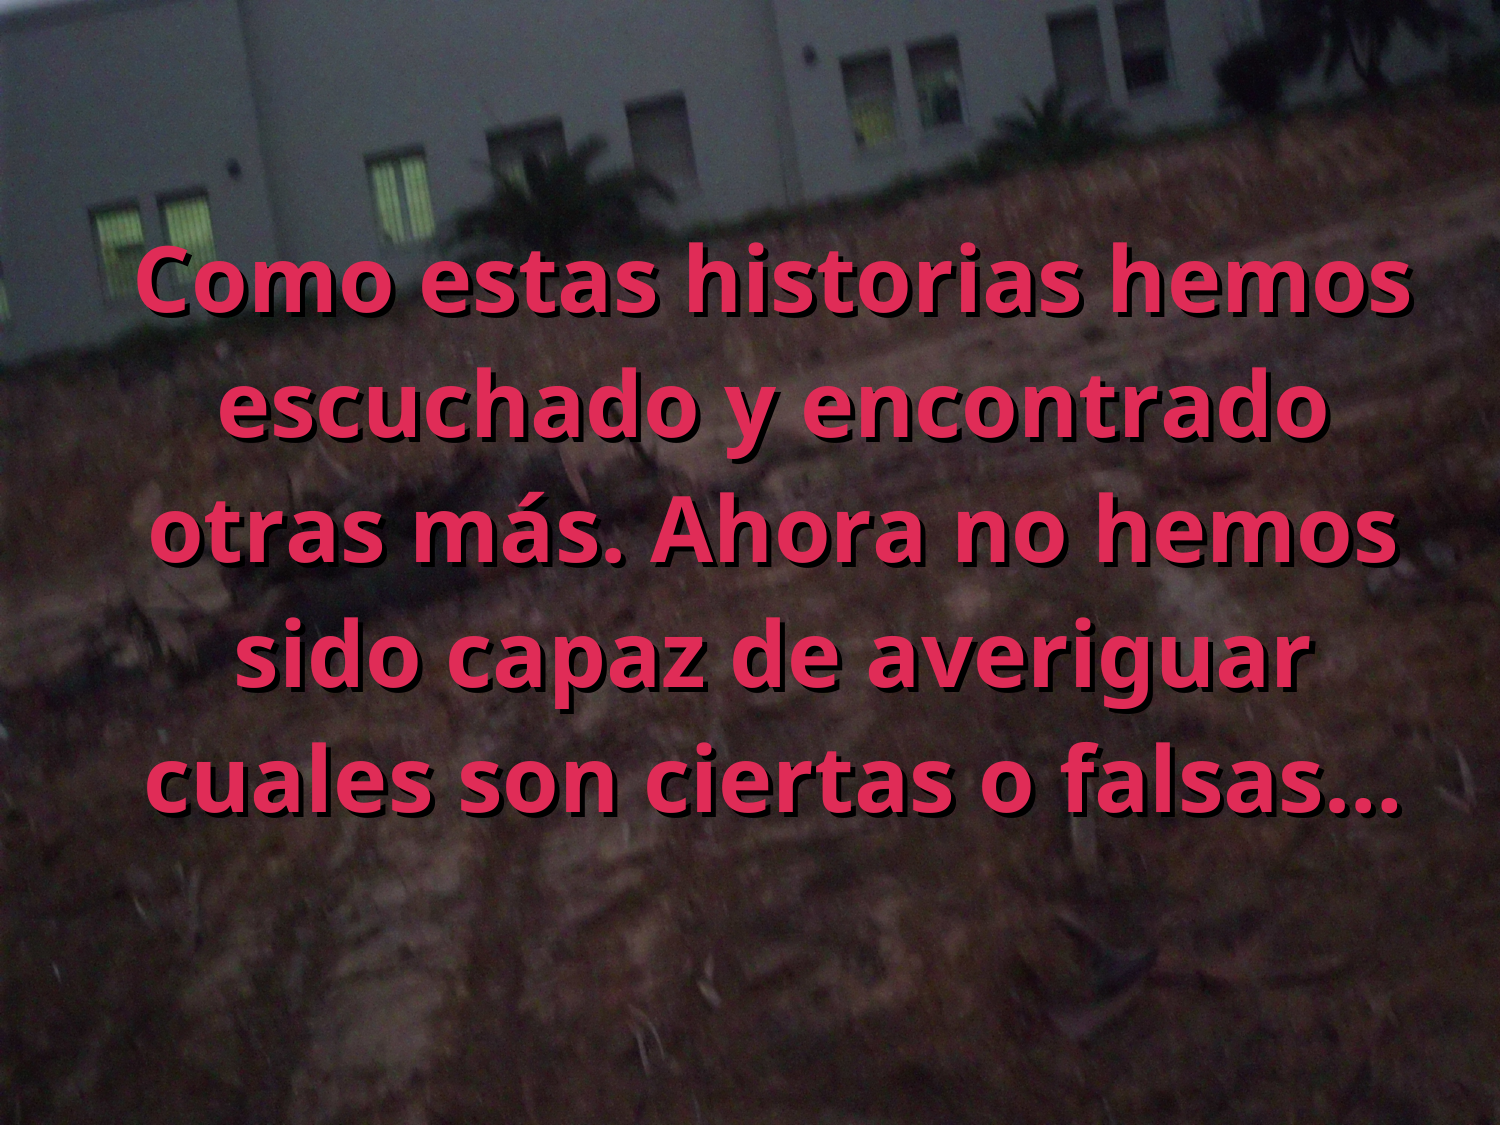

# Como estas historias hemos escuchado y encontrado otras más. Ahora no hemos sido capaz de averiguar cuales son ciertas o falsas…